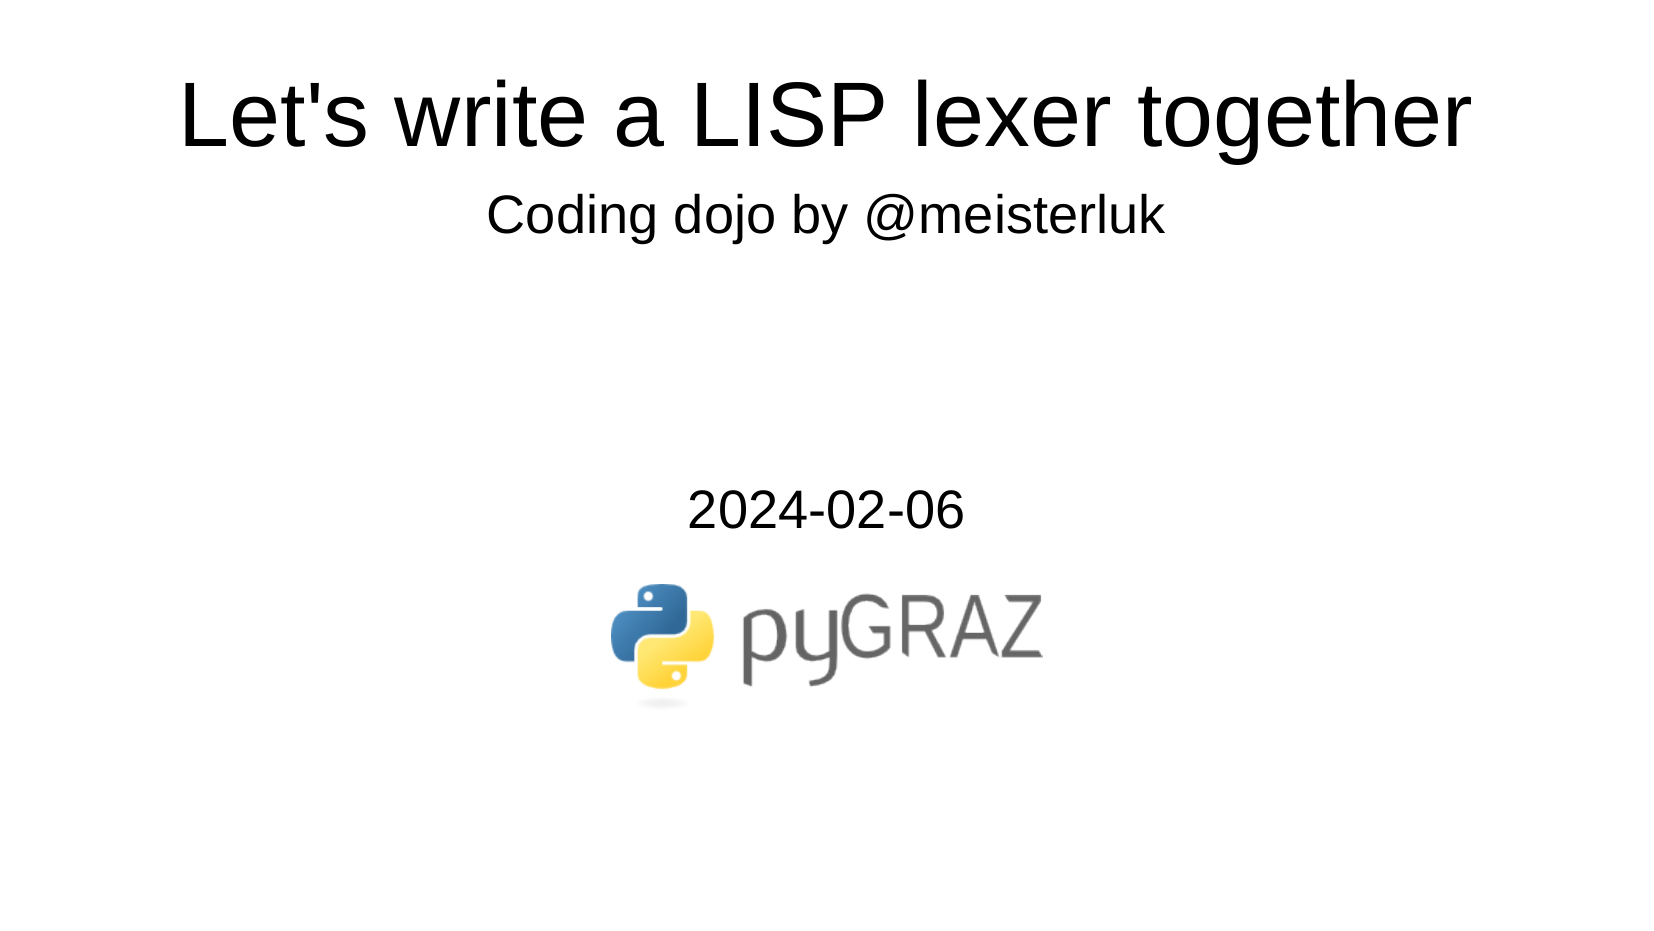

# Let's write a LISP lexer together
Coding dojo by @meisterluk
2024-02-06